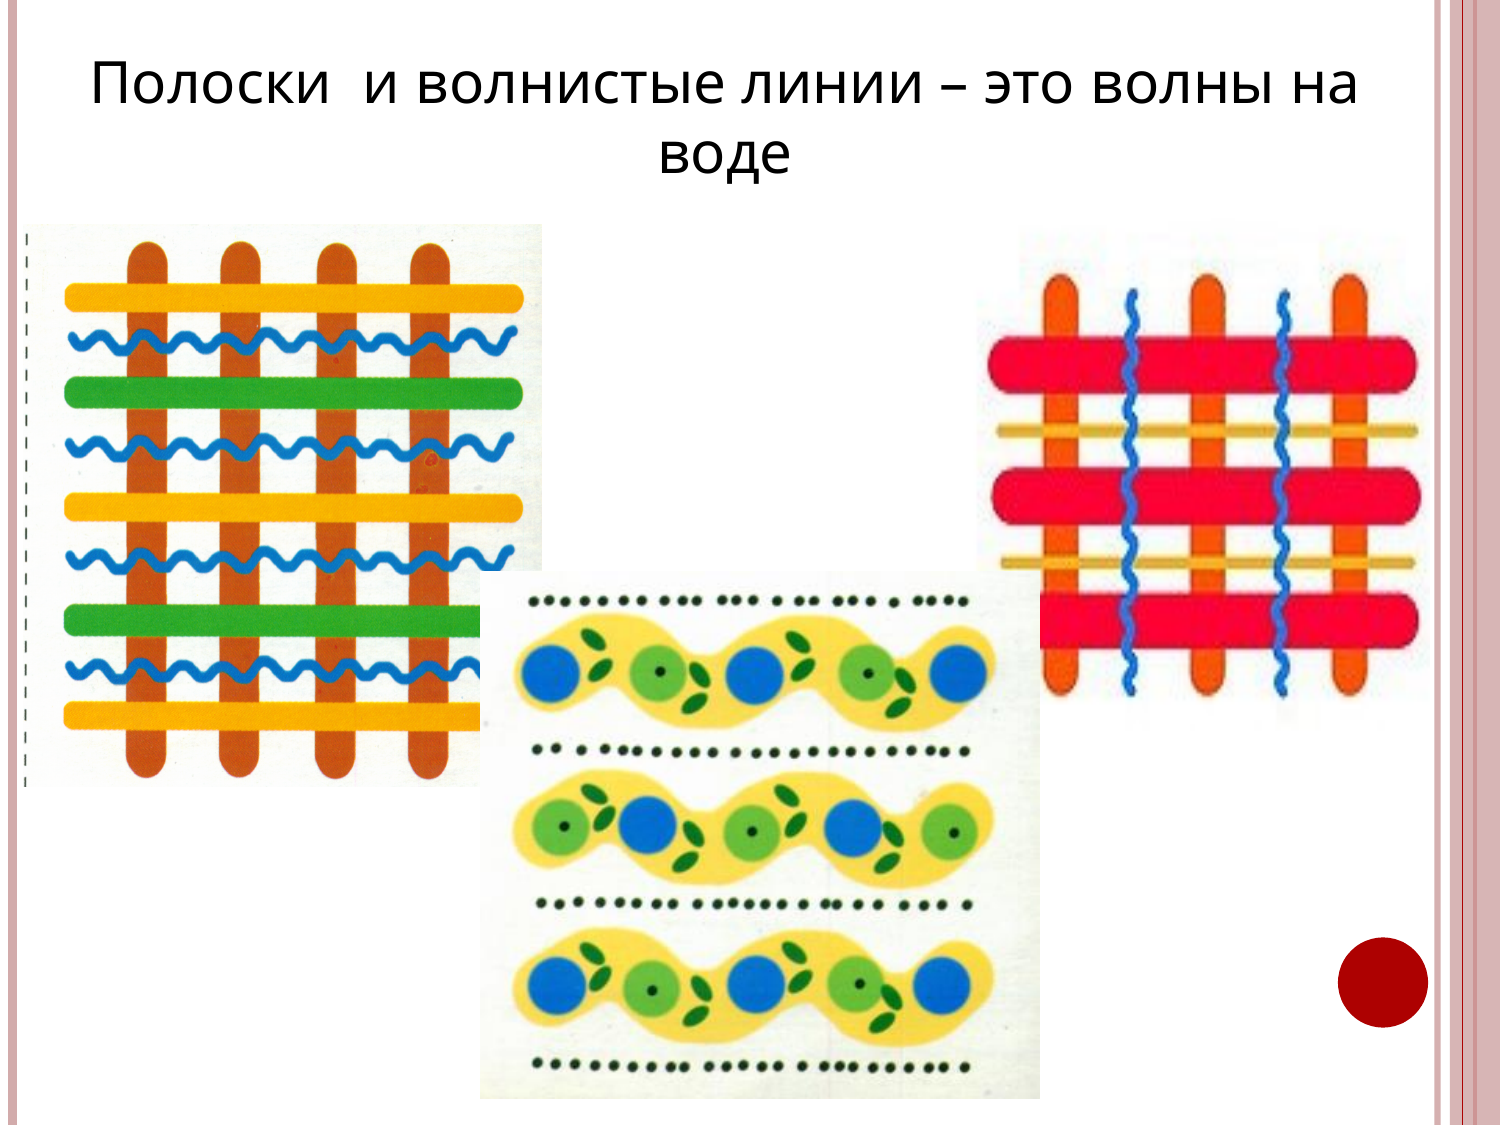

# Полоски и волнистые линии – это волны на воде